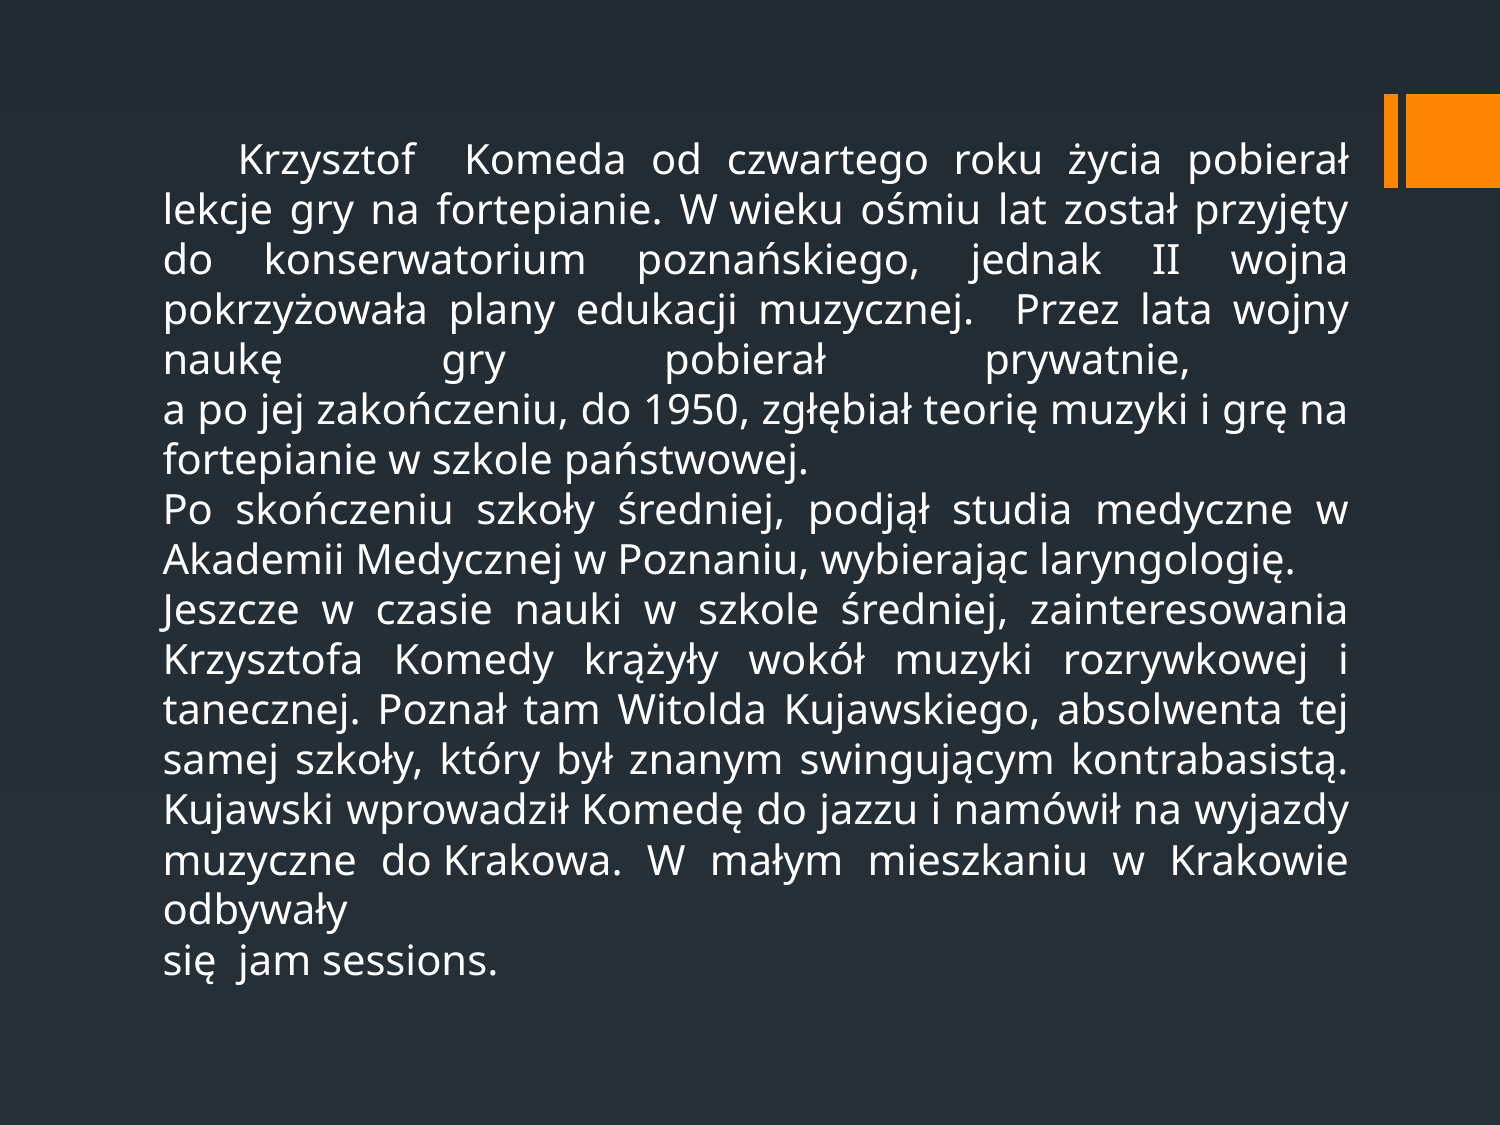

Krzysztof Komeda od czwartego roku życia pobierał lekcje gry na fortepianie. W wieku ośmiu lat został przyjęty do konserwatorium poznańskiego, jednak II wojna pokrzyżowała plany edukacji muzycznej. Przez lata wojny naukę gry pobierał prywatnie,
a po jej zakończeniu, do 1950, zgłębiał teorię muzyki i grę na fortepianie w szkole państwowej.
Po skończeniu szkoły średniej, podjął studia medyczne w Akademii Medycznej w Poznaniu, wybierając laryngologię.
Jeszcze w czasie nauki w szkole średniej, zainteresowania Krzysztofa Komedy krążyły wokół muzyki rozrywkowej i tanecznej. Poznał tam Witolda Kujawskiego, absolwenta tej samej szkoły, który był znanym swingującym kontrabasistą. Kujawski wprowadził Komedę do jazzu i namówił na wyjazdy muzyczne do Krakowa. W małym mieszkaniu w Krakowie odbywały
się jam sessions.